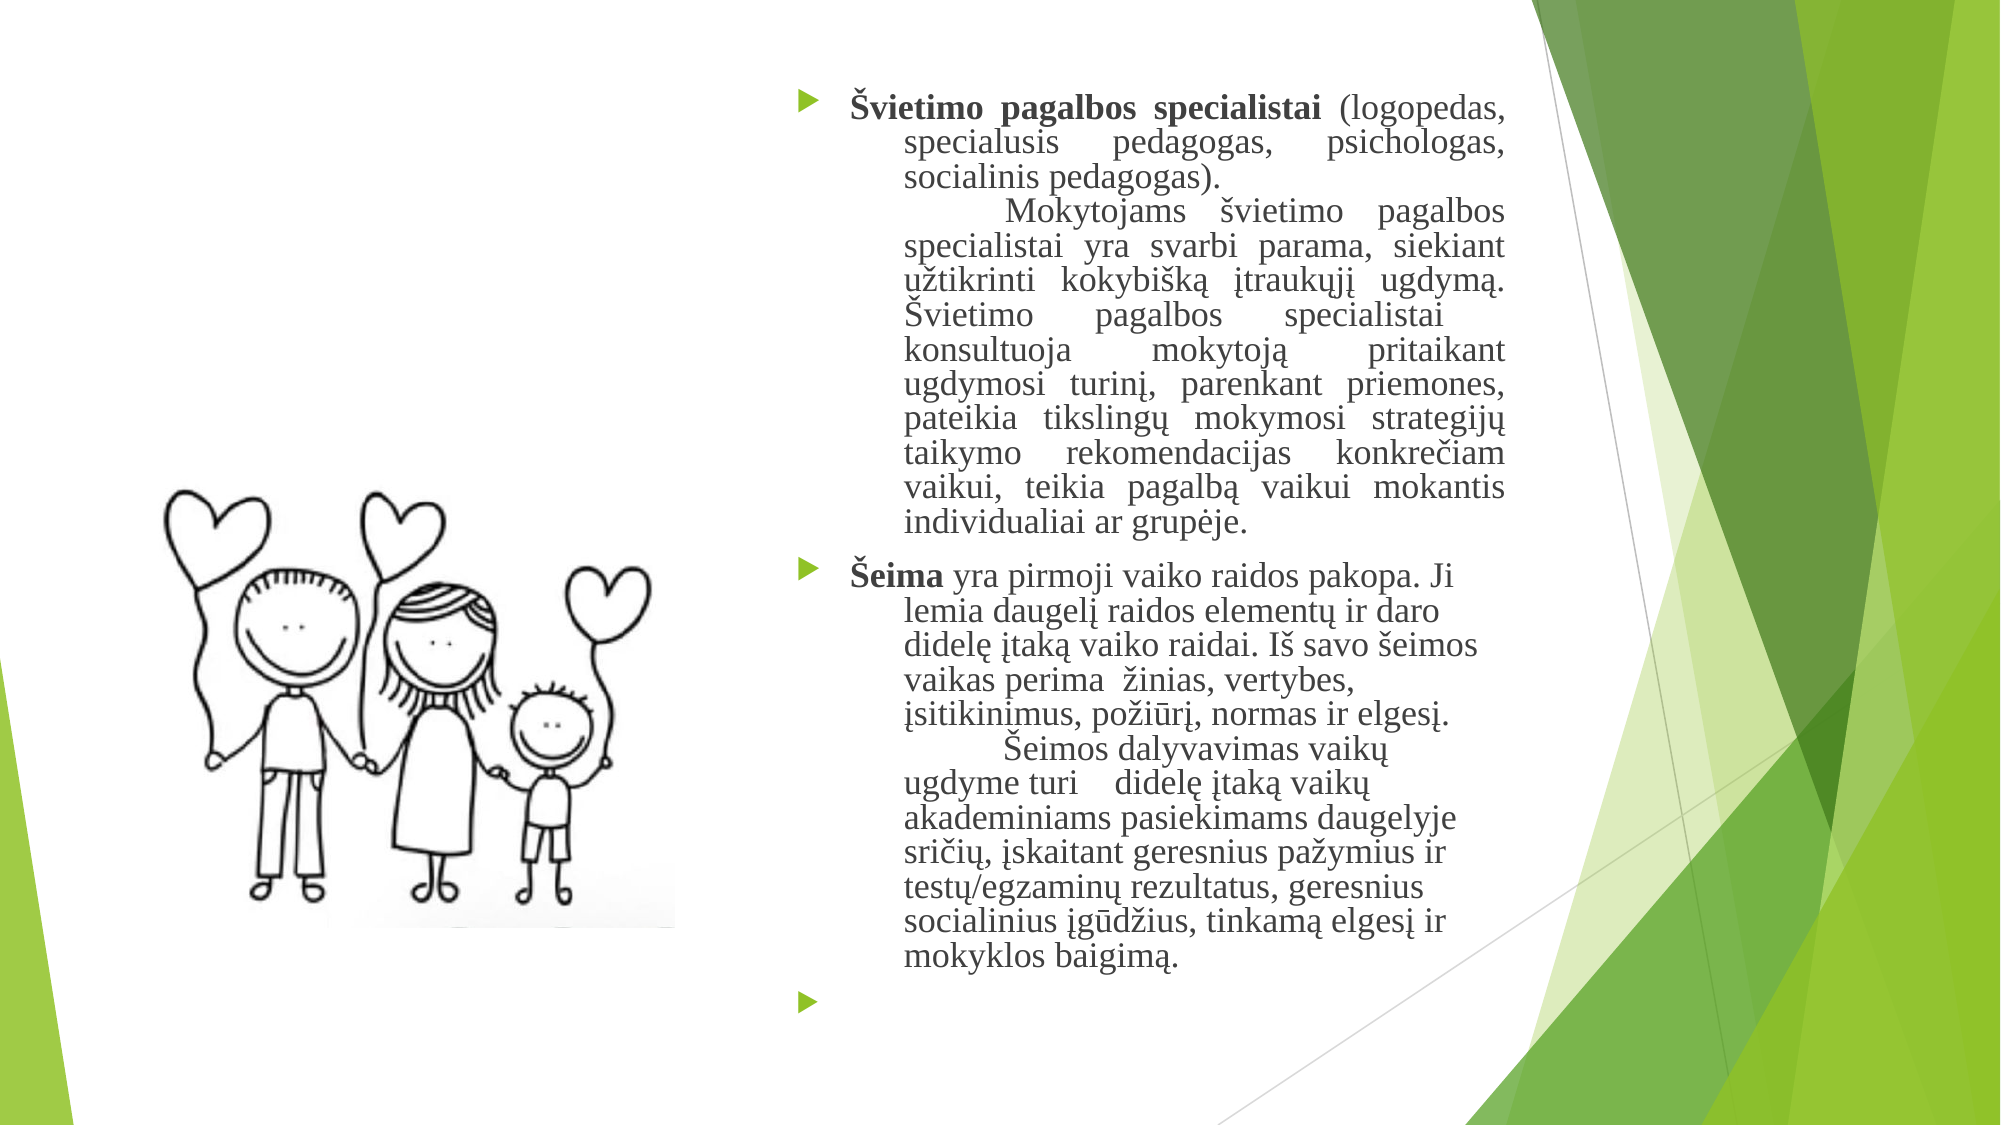

Švietimo pagalbos specialistai (logopedas, specialusis pedagogas, psichologas, socialinis pedagogas). Mokytojams švietimo pagalbos specialistai yra svarbi parama, siekiant užtikrinti kokybišką įtraukųjį ugdymą. Švietimo pagalbos specialistai konsultuoja mokytoją pritaikant ugdymosi turinį, parenkant priemones, pateikia tikslingų mokymosi strategijų taikymo rekomendacijas konkrečiam vaikui, teikia pagalbą vaikui mokantis individualiai ar grupėje.
Šeima yra pirmoji vaiko raidos pakopa. Ji lemia daugelį raidos elementų ir daro didelę įtaką vaiko raidai. Iš savo šeimos vaikas perima žinias, vertybes, įsitikinimus, požiūrį, normas ir elgesį. Šeimos dalyvavimas vaikų ugdyme turi didelę įtaką vaikų akademiniams pasiekimams daugelyje sričių, įskaitant geresnius pažymius ir testų/egzaminų rezultatus, geresnius socialinius įgūdžius, tinkamą elgesį ir mokyklos baigimą.
#